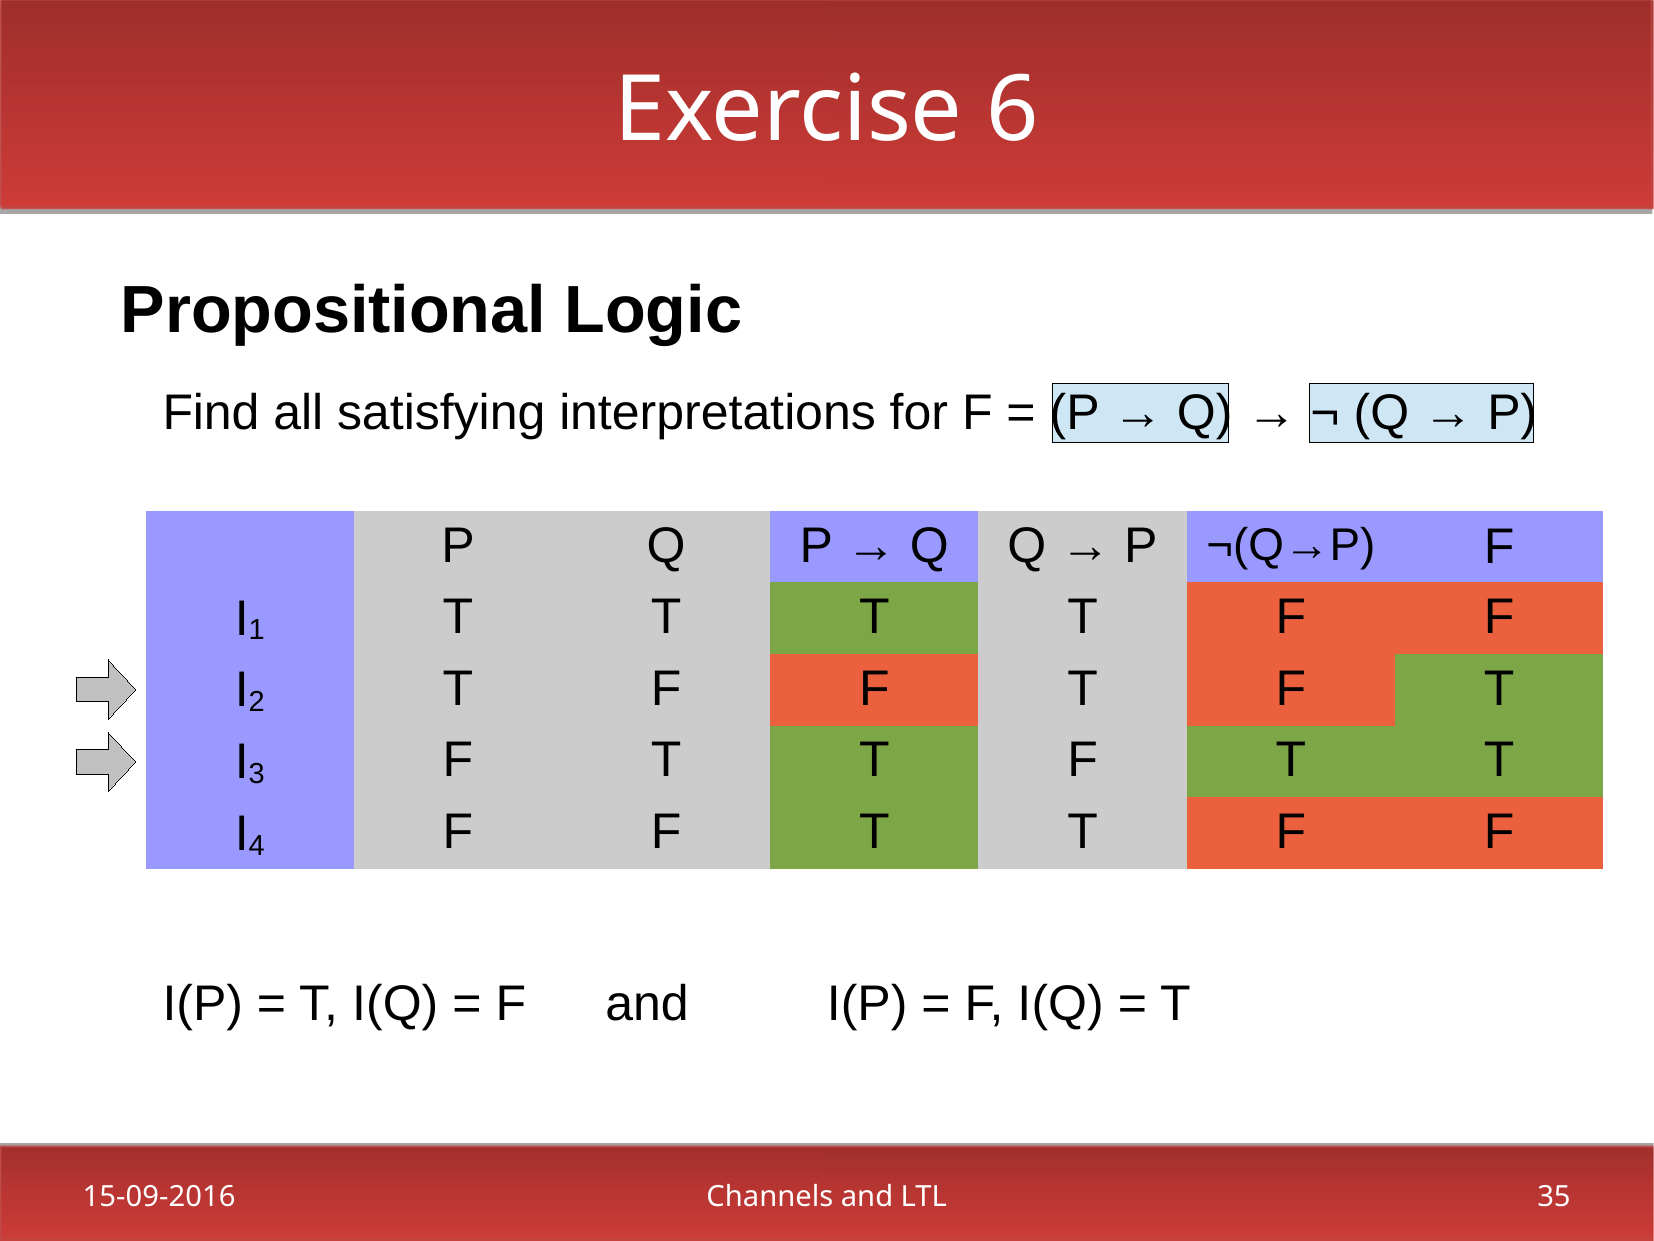

# Exercise 6
Propositional Logic
Find all satisfying interpretations for F = (P → Q) → ¬ (Q → P)
| | P | Q | P → Q | Q → P | ¬(Q→P) | F |
| --- | --- | --- | --- | --- | --- | --- |
| I1 | T | T | T | T | F | F |
| I2 | T | F | F | T | F | T |
| I3 | F | T | T | F | T | T |
| I4 | F | F | T | T | F | F |
I(P) = T, I(Q) = F		and		I(P) = F, I(Q) = T
15-09-2016
Channels and LTL
35